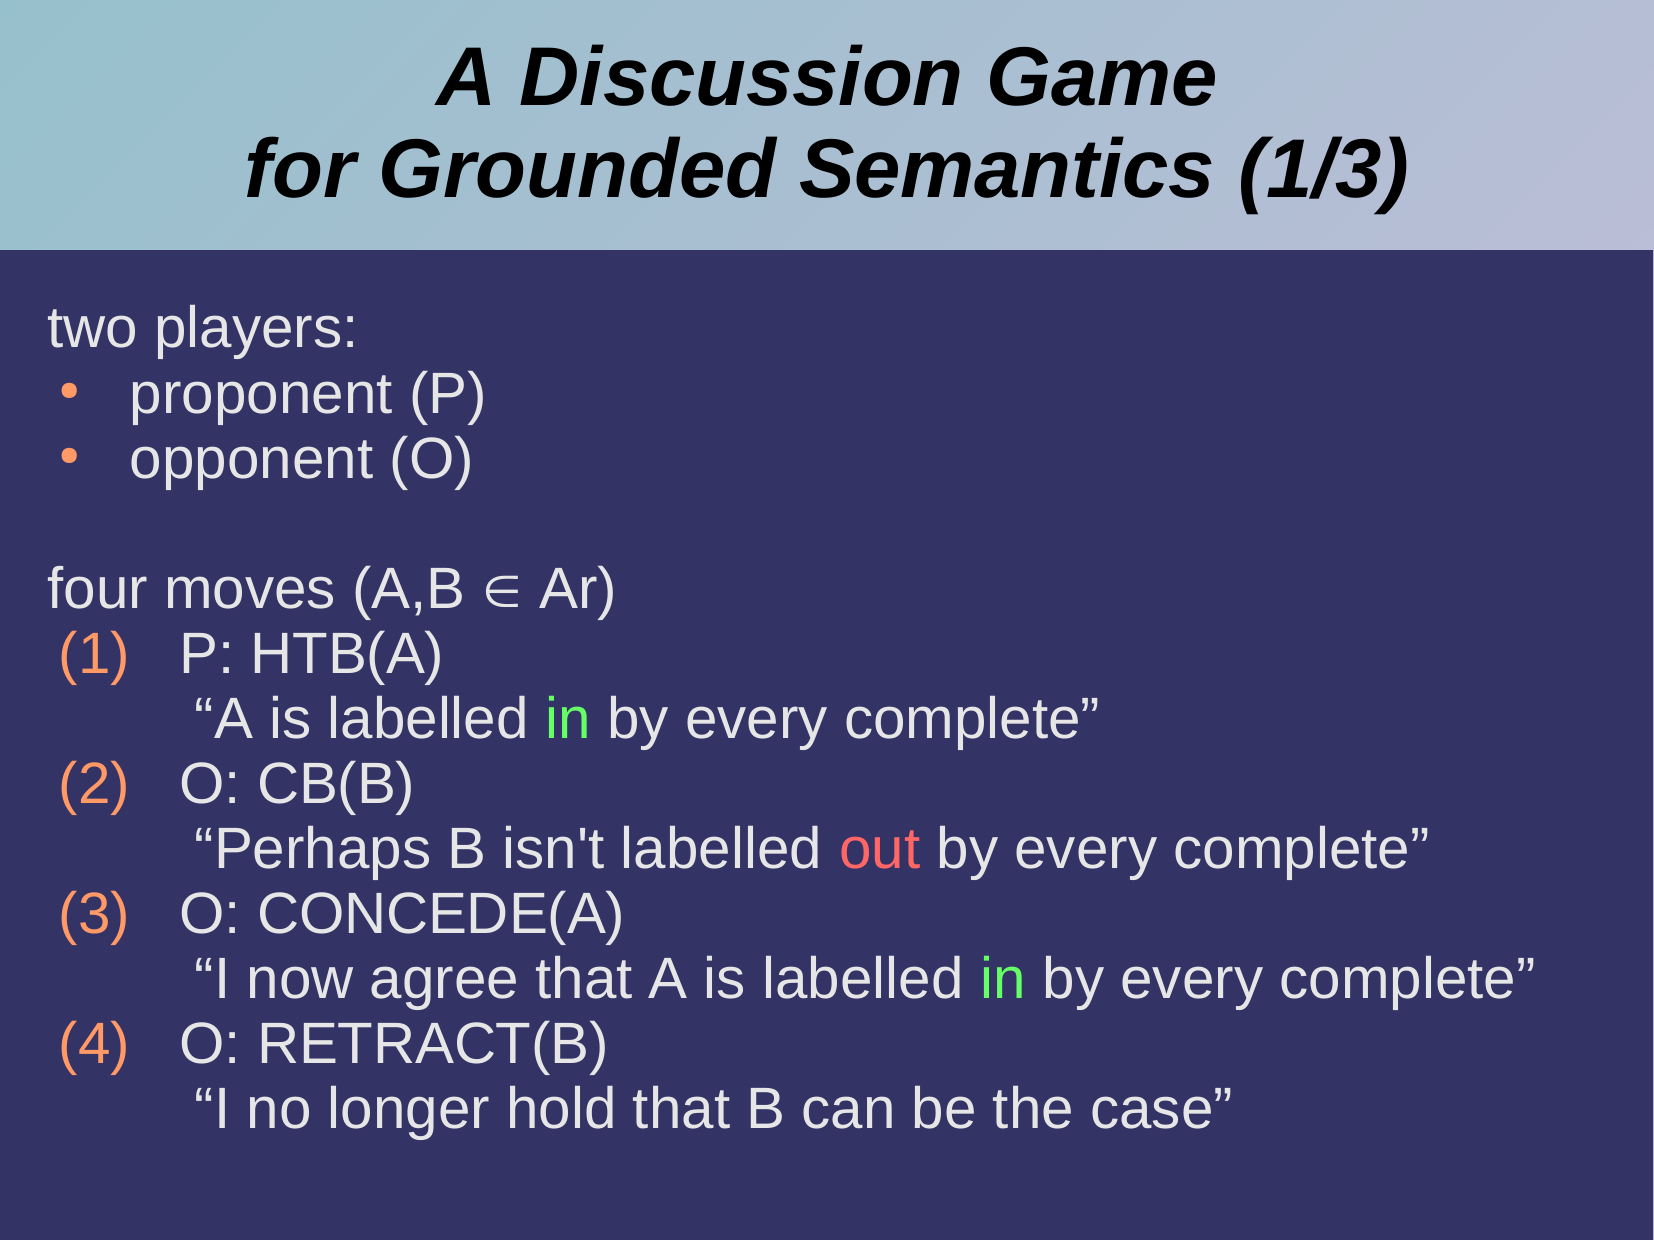

# A Discussion Game for Grounded Semantics (1/3)
two players:
proponent (P)
opponent (O)
four moves (A,B ∈ Ar)
 P: HTB(A)
 “A is labelled in by every complete”
 O: CB(B)
 “Perhaps B isn't labelled out by every complete”
 O: CONCEDE(A)
 “I now agree that A is labelled in by every complete”
 O: RETRACT(B)
 “I no longer hold that B can be the case”